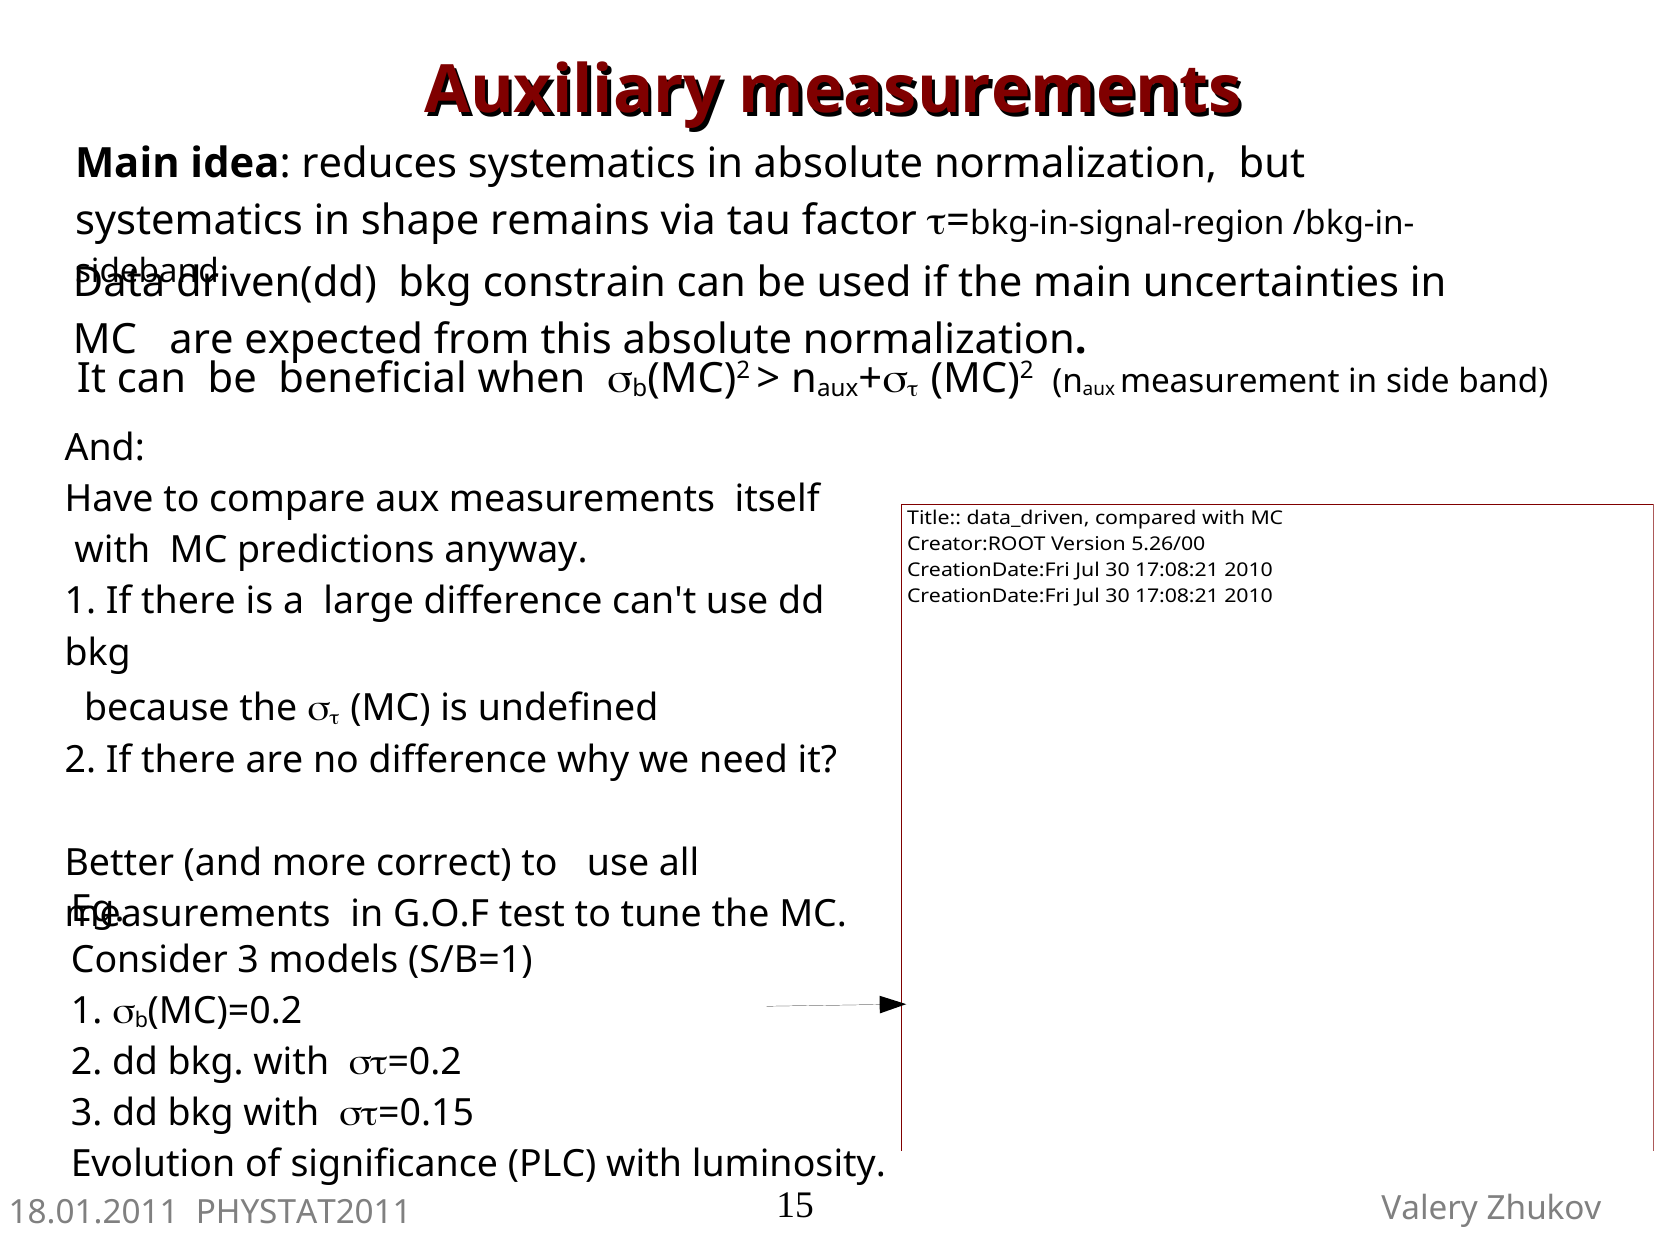

# Auxiliary measurements
Main idea: reduces systematics in absolute normalization, but systematics in shape remains via tau factor t=bkg-in-signal-region /bkg-in-sideband
Data driven(dd) bkg constrain can be used if the main uncertainties in MC are expected from this absolute normalization.
It can be beneficial when sb(MC)2 > naux+st (MC)2 (naux measurement in side band)
And:
Have to compare aux measurements itself
 with MC predictions anyway.
1. If there is a large difference can't use dd bkg
 because the st (MC) is undefined
2. If there are no difference why we need it?
Better (and more correct) to use all measurements in G.O.F test to tune the MC.
Eg.
Consider 3 models (S/B=1)
1. sb(MC)=0.2
2. dd bkg. with st=0.2
3. dd bkg with st=0.15
Evolution of significance (PLC) with luminosity.